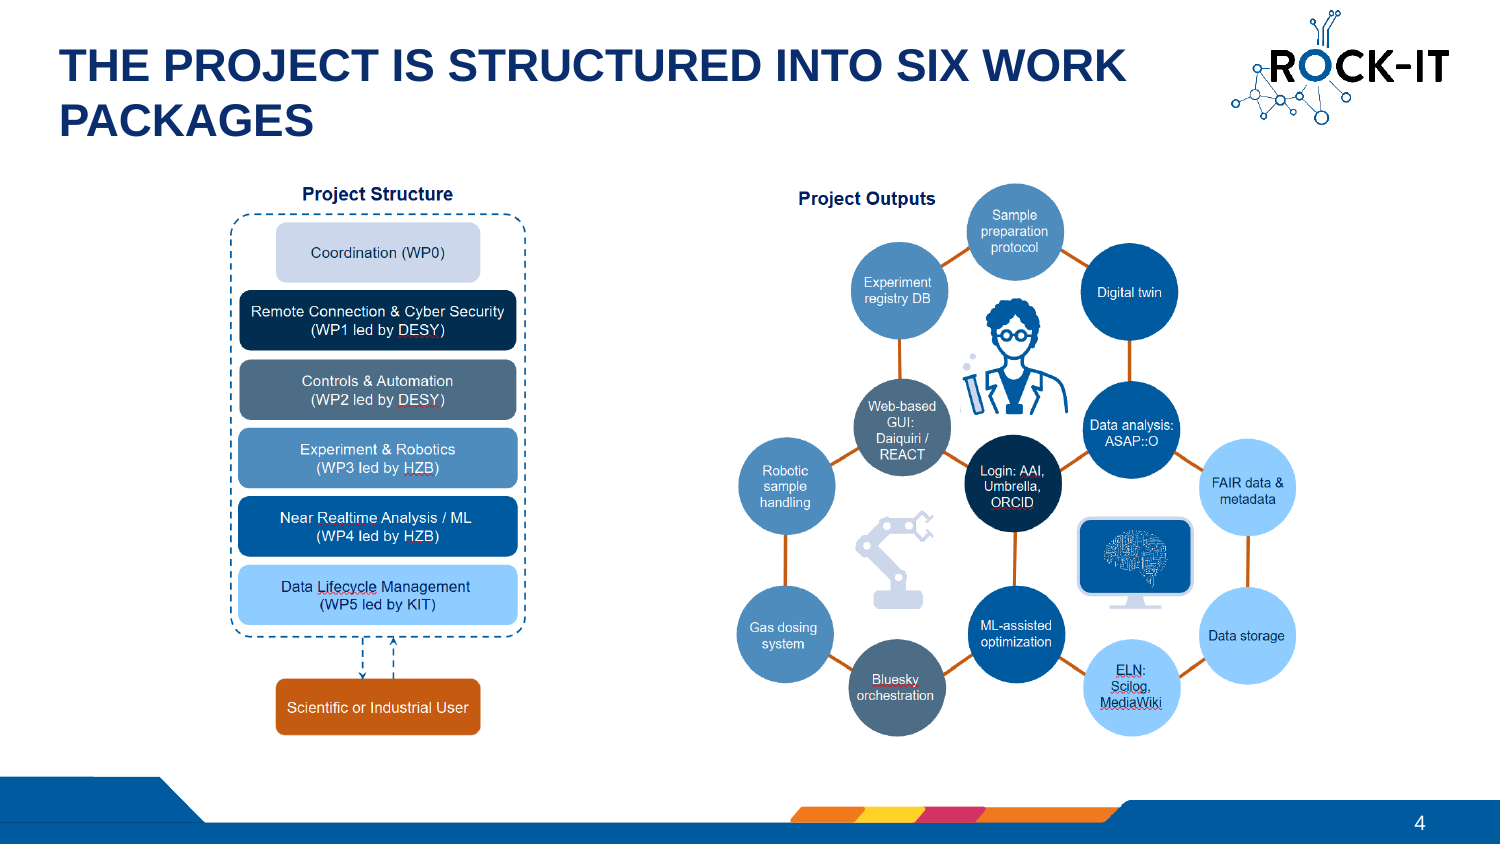

Sample preparation protocol
Experiment registry DB
Digital twin
Web-based GUI:
Daiquiri / REACT
Data analysis: ASAP::O
Login: AAI,
Umbrella,
ORCID
Robotic sample handling
FAIR data & metadata
ML-assisted optimization
Gas dosing system
Data storage
ELN:
Scilog, MediaWiki
Bluesky orchestration
Sample preparation protocol
Experiment registry DB
Digital twin
Web-based GUI:
Daiquiri / REACT
Data analysis: ASAP::O
Login: AAI,
Umbrella,
ORCID
Robotic sample handling
FAIR data & metadata
ML-assisted optimization
Gas dosing system
Data storage
ELN:
Scilog, MediaWiki
Bluesky orchestration
# The project is structured into six work packages